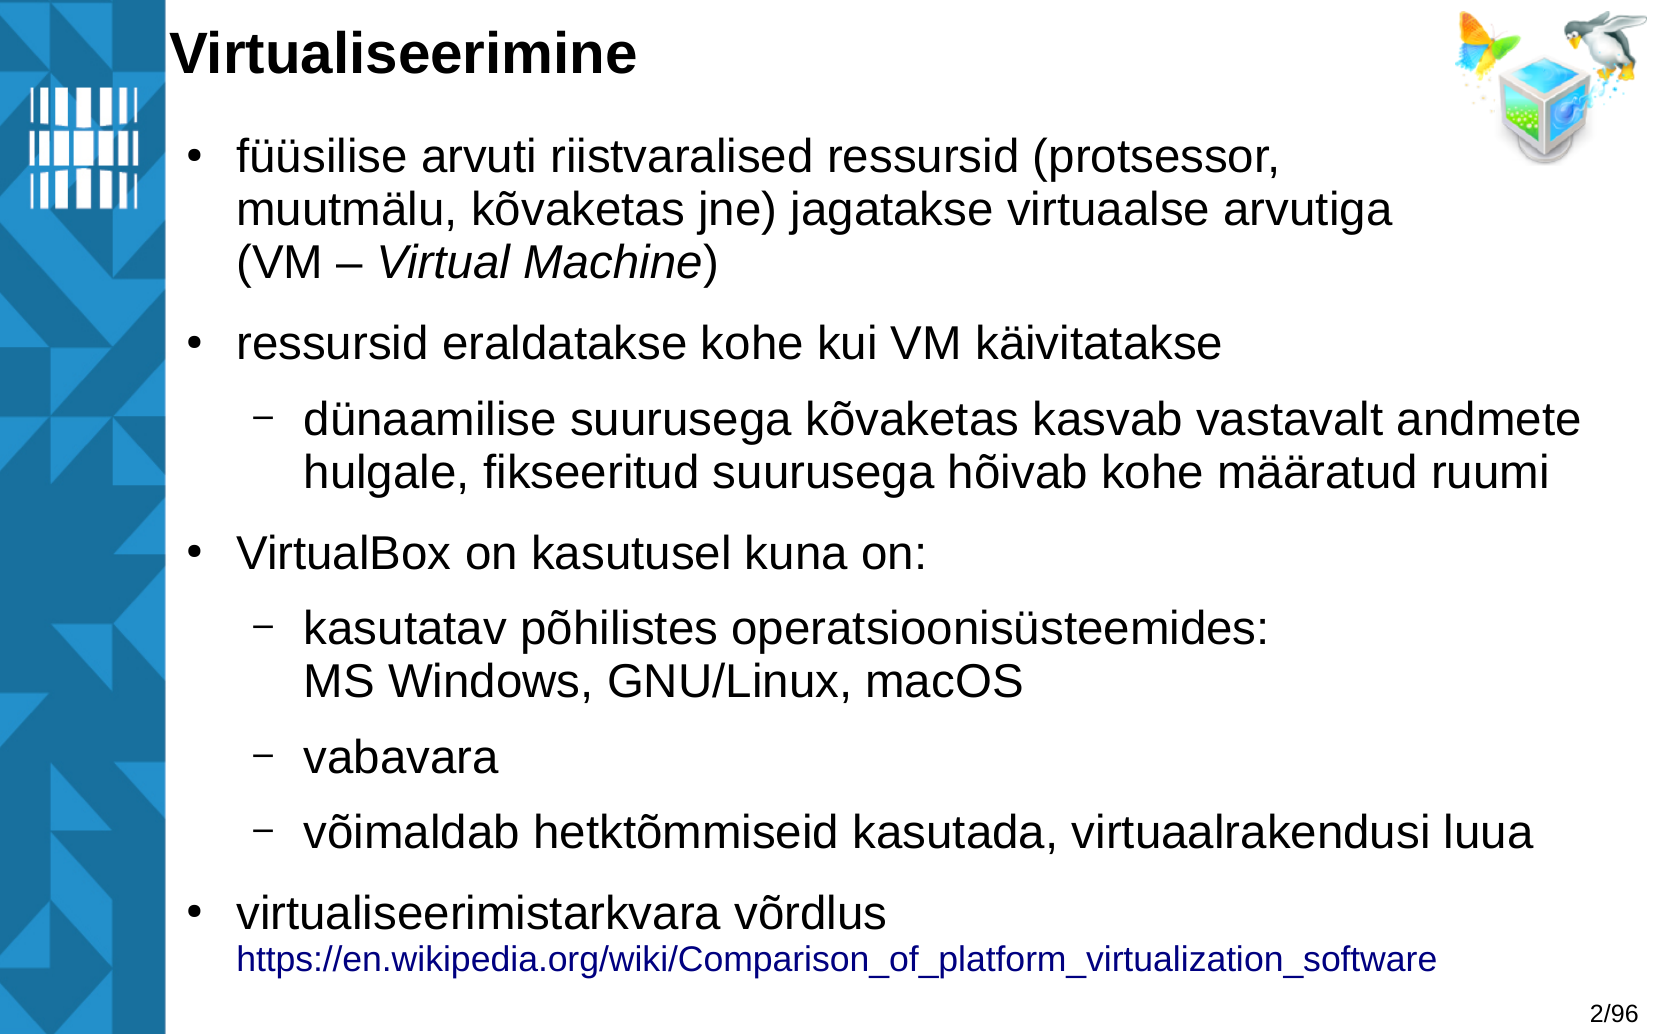

# Virtualiseerimine
füüsilise arvuti riistvaralised ressursid (protsessor,
muutmälu, kõvaketas jne) jagatakse virtuaalse arvutiga
(VM – Virtual Machine)
ressursid eraldatakse kohe kui VM käivitatakse
dünaamilise suurusega kõvaketas kasvab vastavalt andmete hulgale, fikseeritud suurusega hõivab kohe määratud ruumi
VirtualBox on kasutusel kuna on:
kasutatav põhilistes operatsioonisüsteemides:
MS Windows, GNU/Linux, macOS
vabavara
võimaldab hetktõmmiseid kasutada, virtuaalrakendusi luua
virtualiseerimistarkvara võrdlus https://en.wikipedia.org/wiki/Comparison_of_platform_virtualization_software